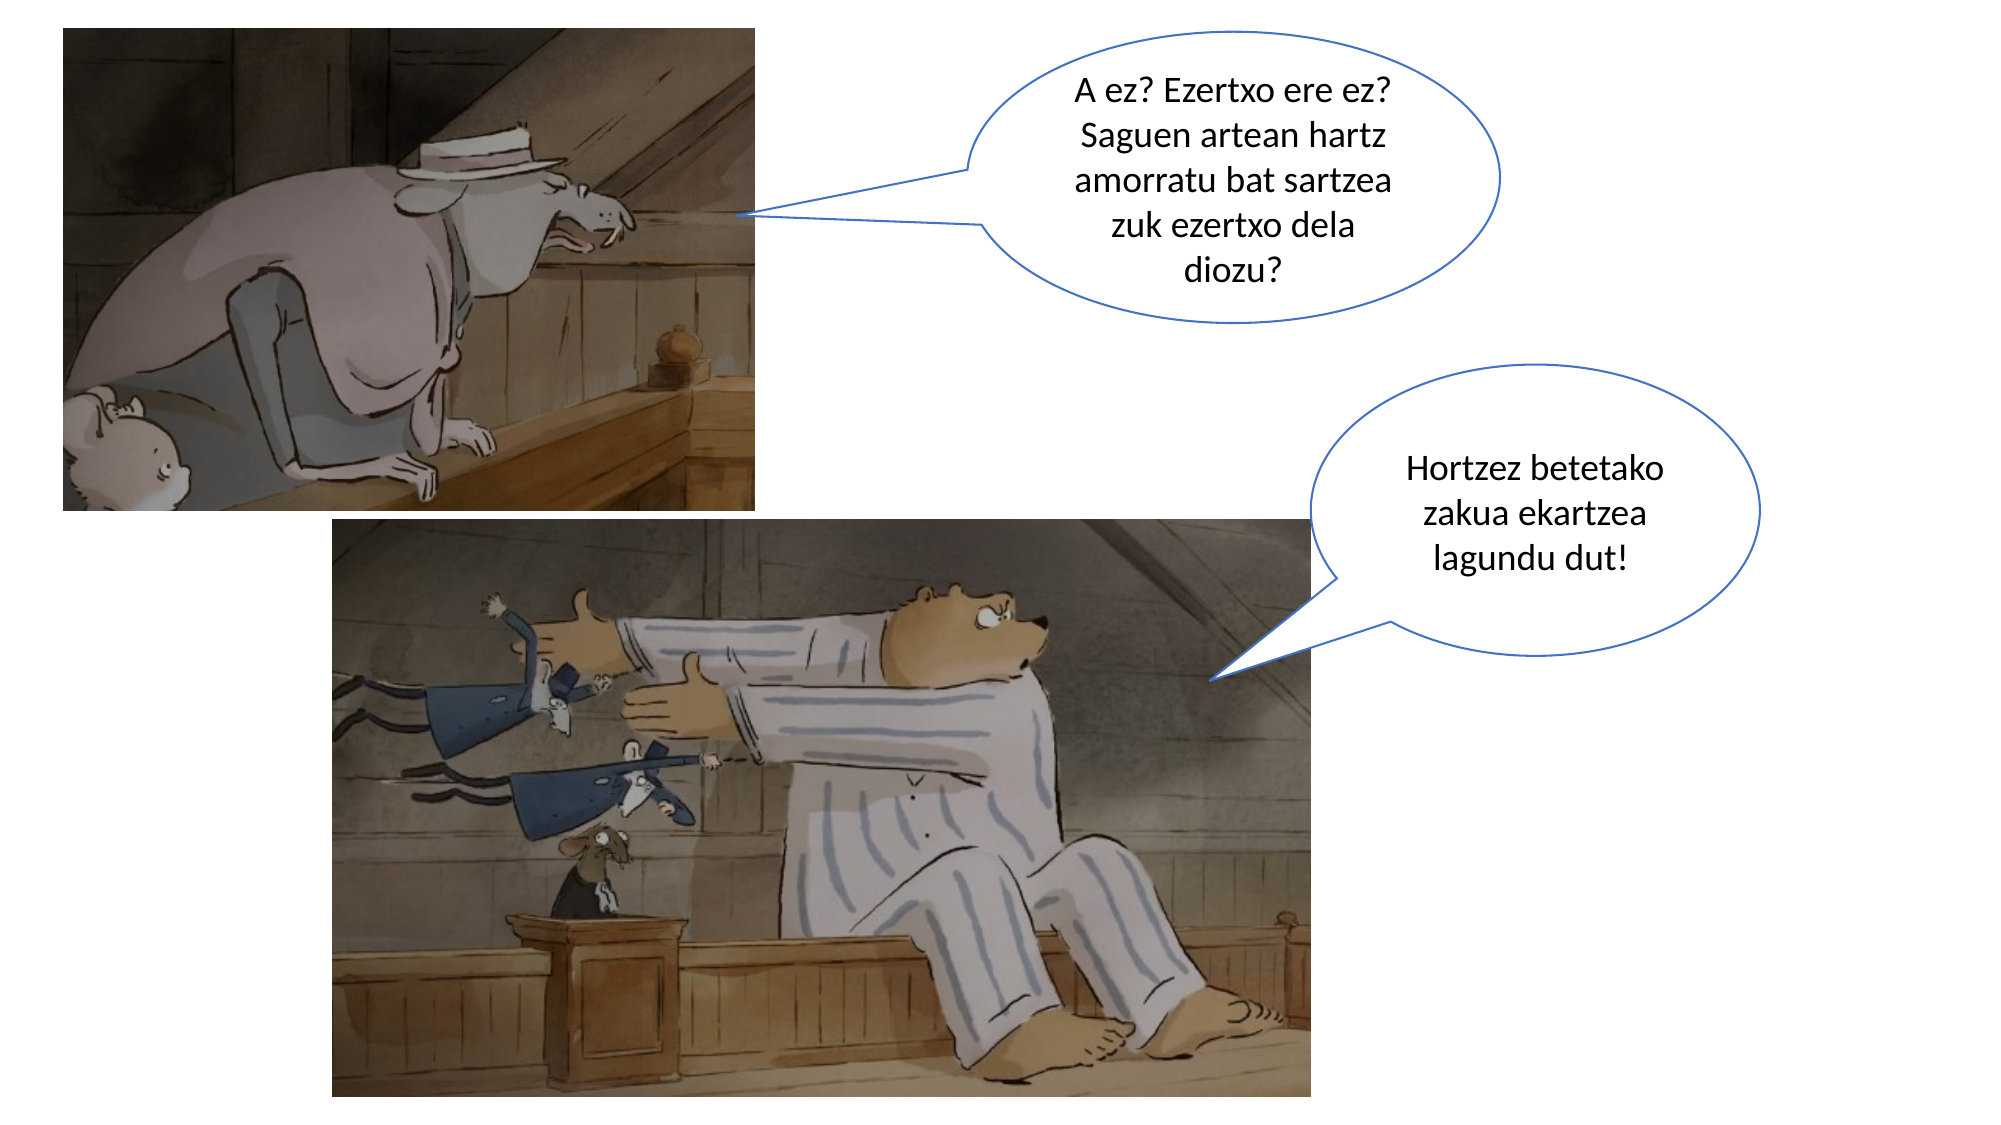

A ez? Ezertxo ere ez? Saguen artean hartz amorratu bat sartzea zuk ezertxo dela diozu?
Hortzez betetako zakua ekartzea lagundu dut!